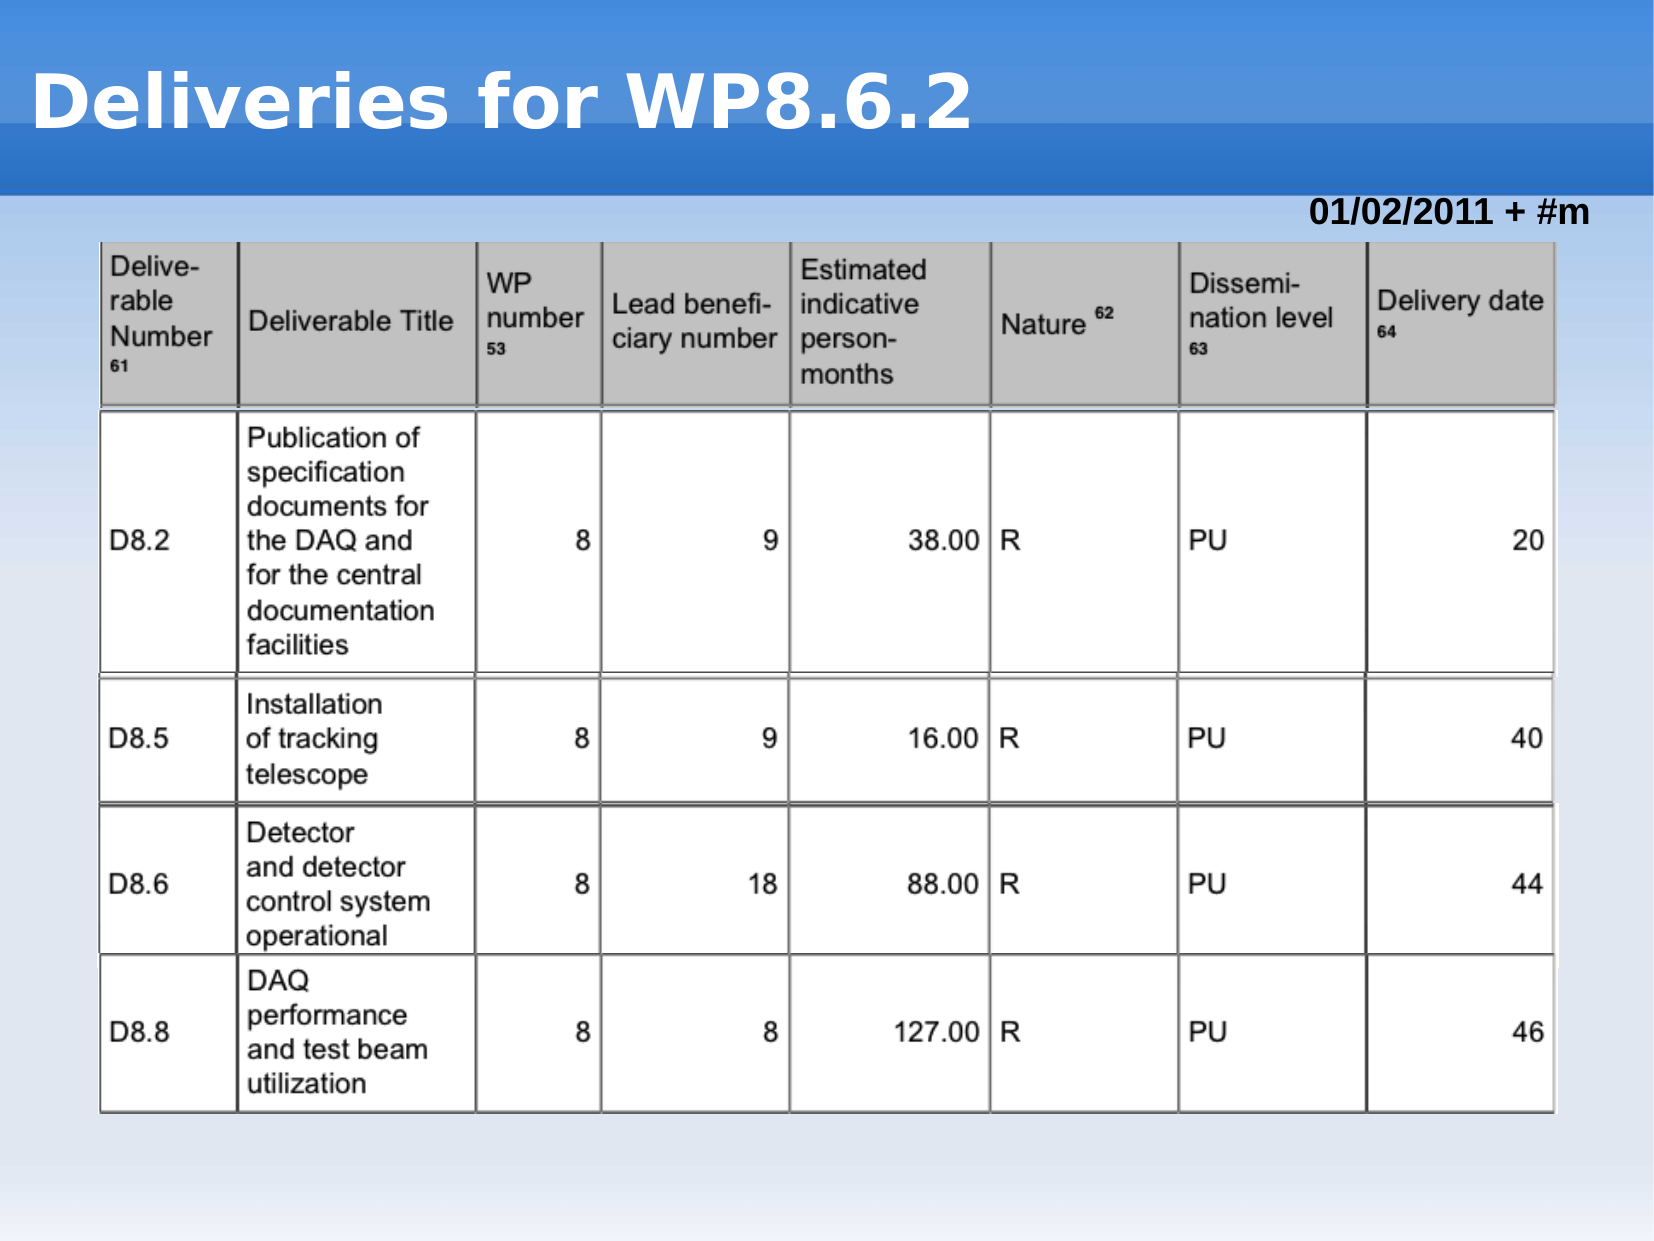

# Deliveries for WP8.6.2
01/02/2011 + #m